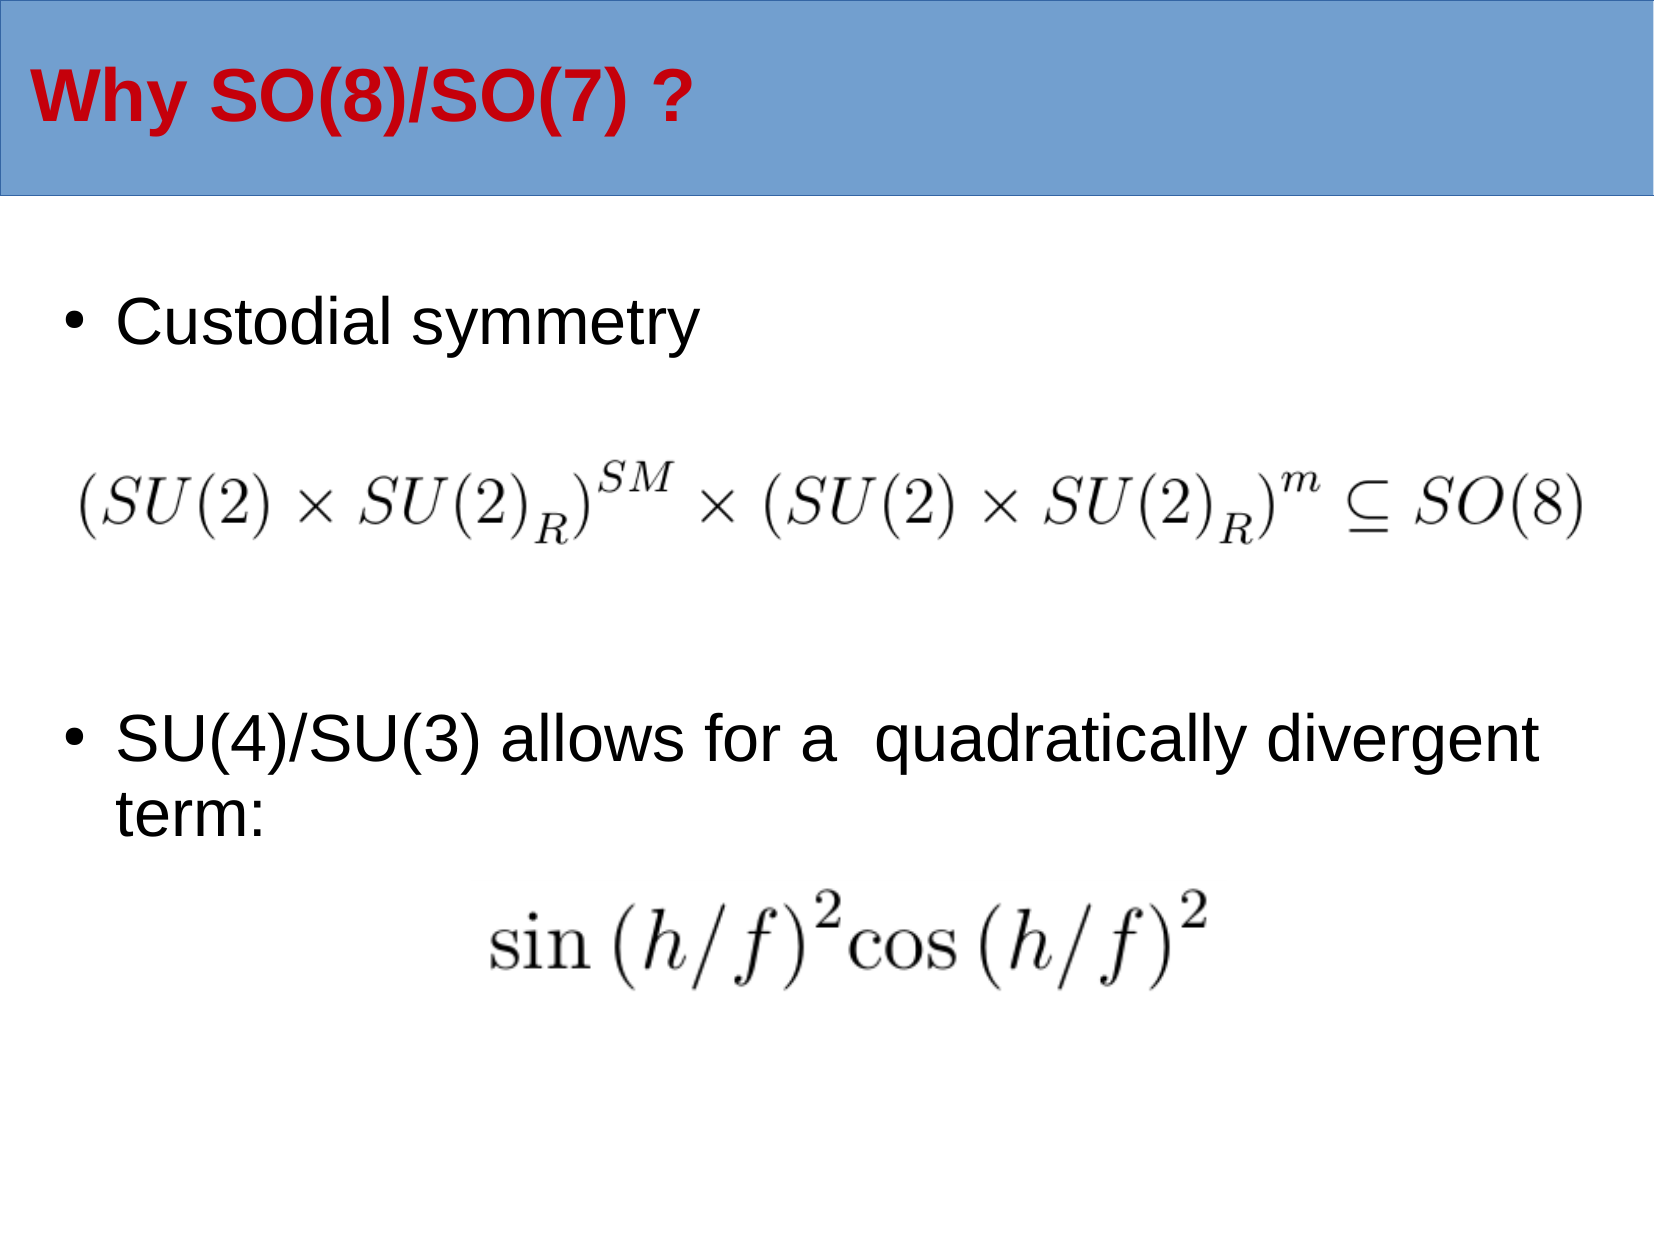

# Why SO(8)/SO(7) ?
Custodial symmetry
SU(4)/SU(3) allows for a quadratically divergent term: